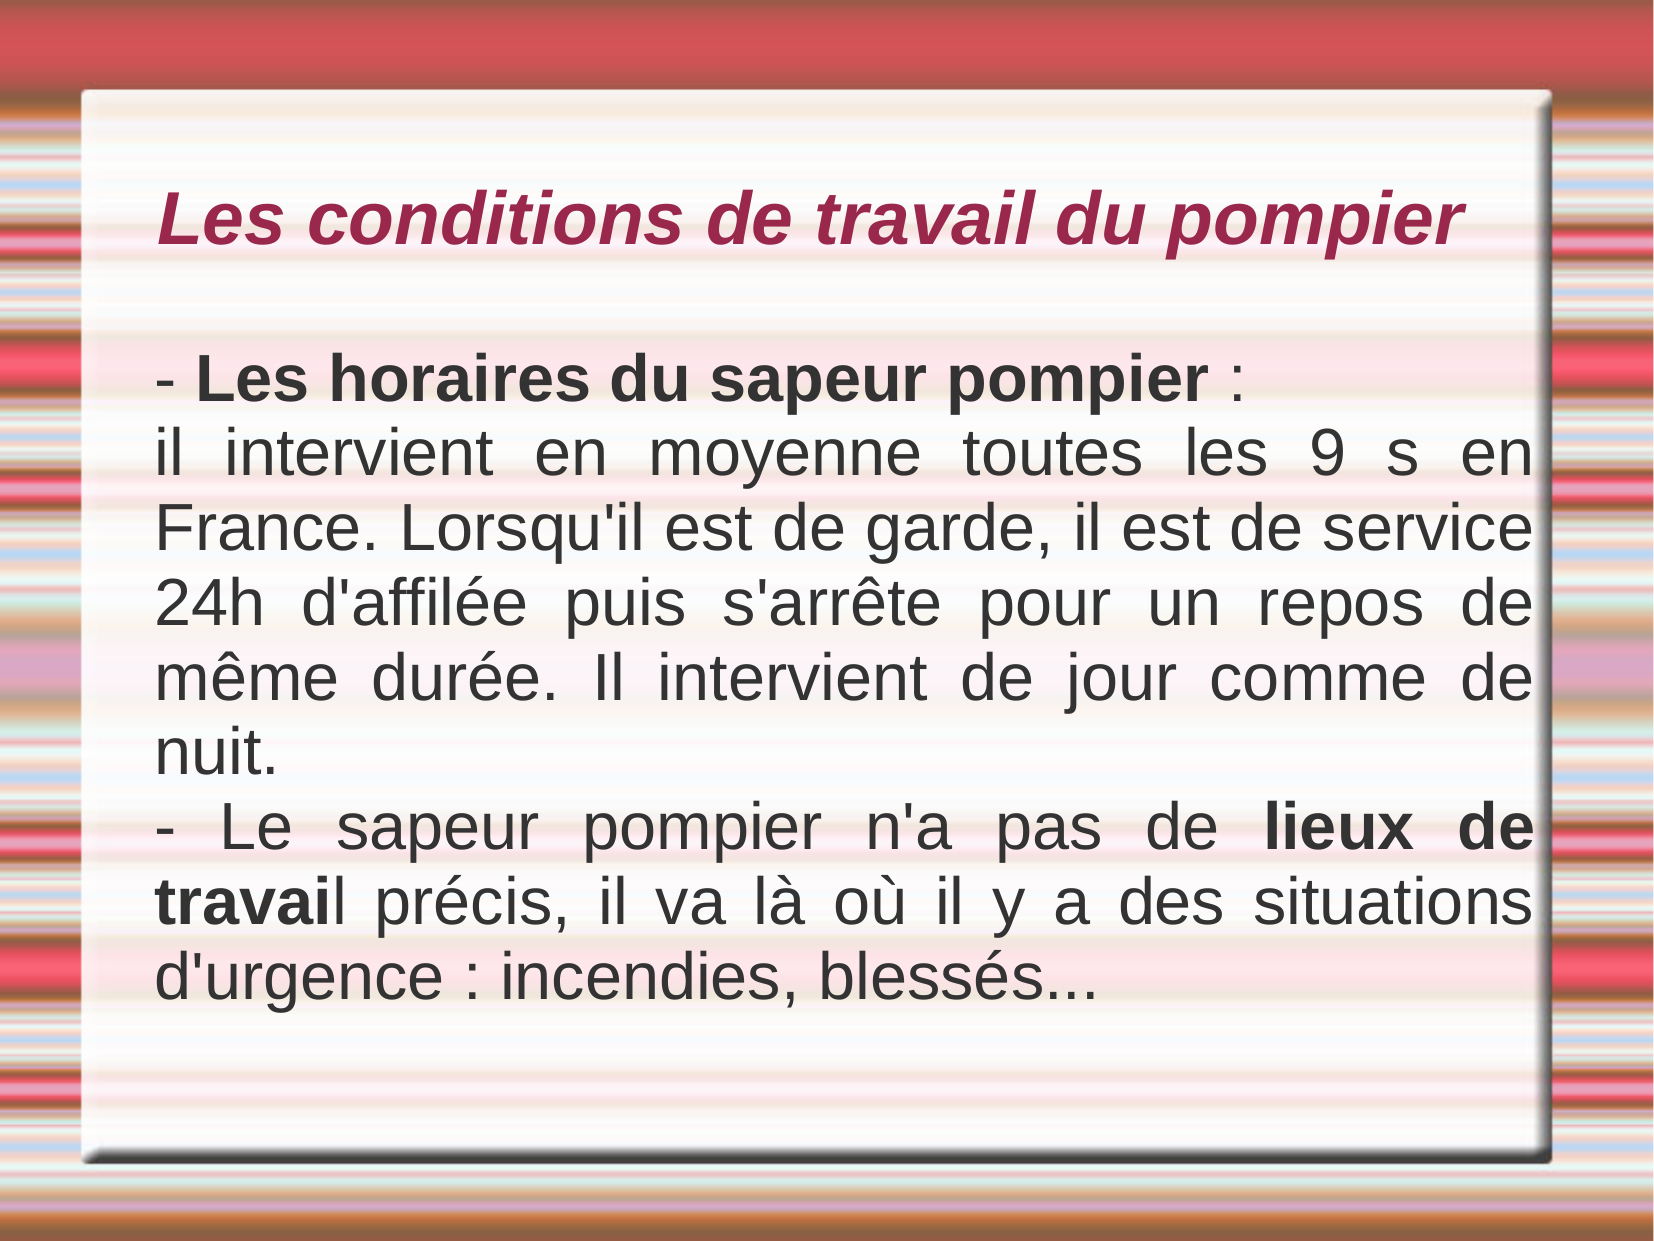

# Les conditions de travail du pompier
- Les horaires du sapeur pompier :
il intervient en moyenne toutes les 9 s en France. Lorsqu'il est de garde, il est de service 24h d'affilée puis s'arrête pour un repos de même durée. Il intervient de jour comme de nuit.
- Le sapeur pompier n'a pas de lieux de travail précis, il va là où il y a des situations d'urgence : incendies, blessés...